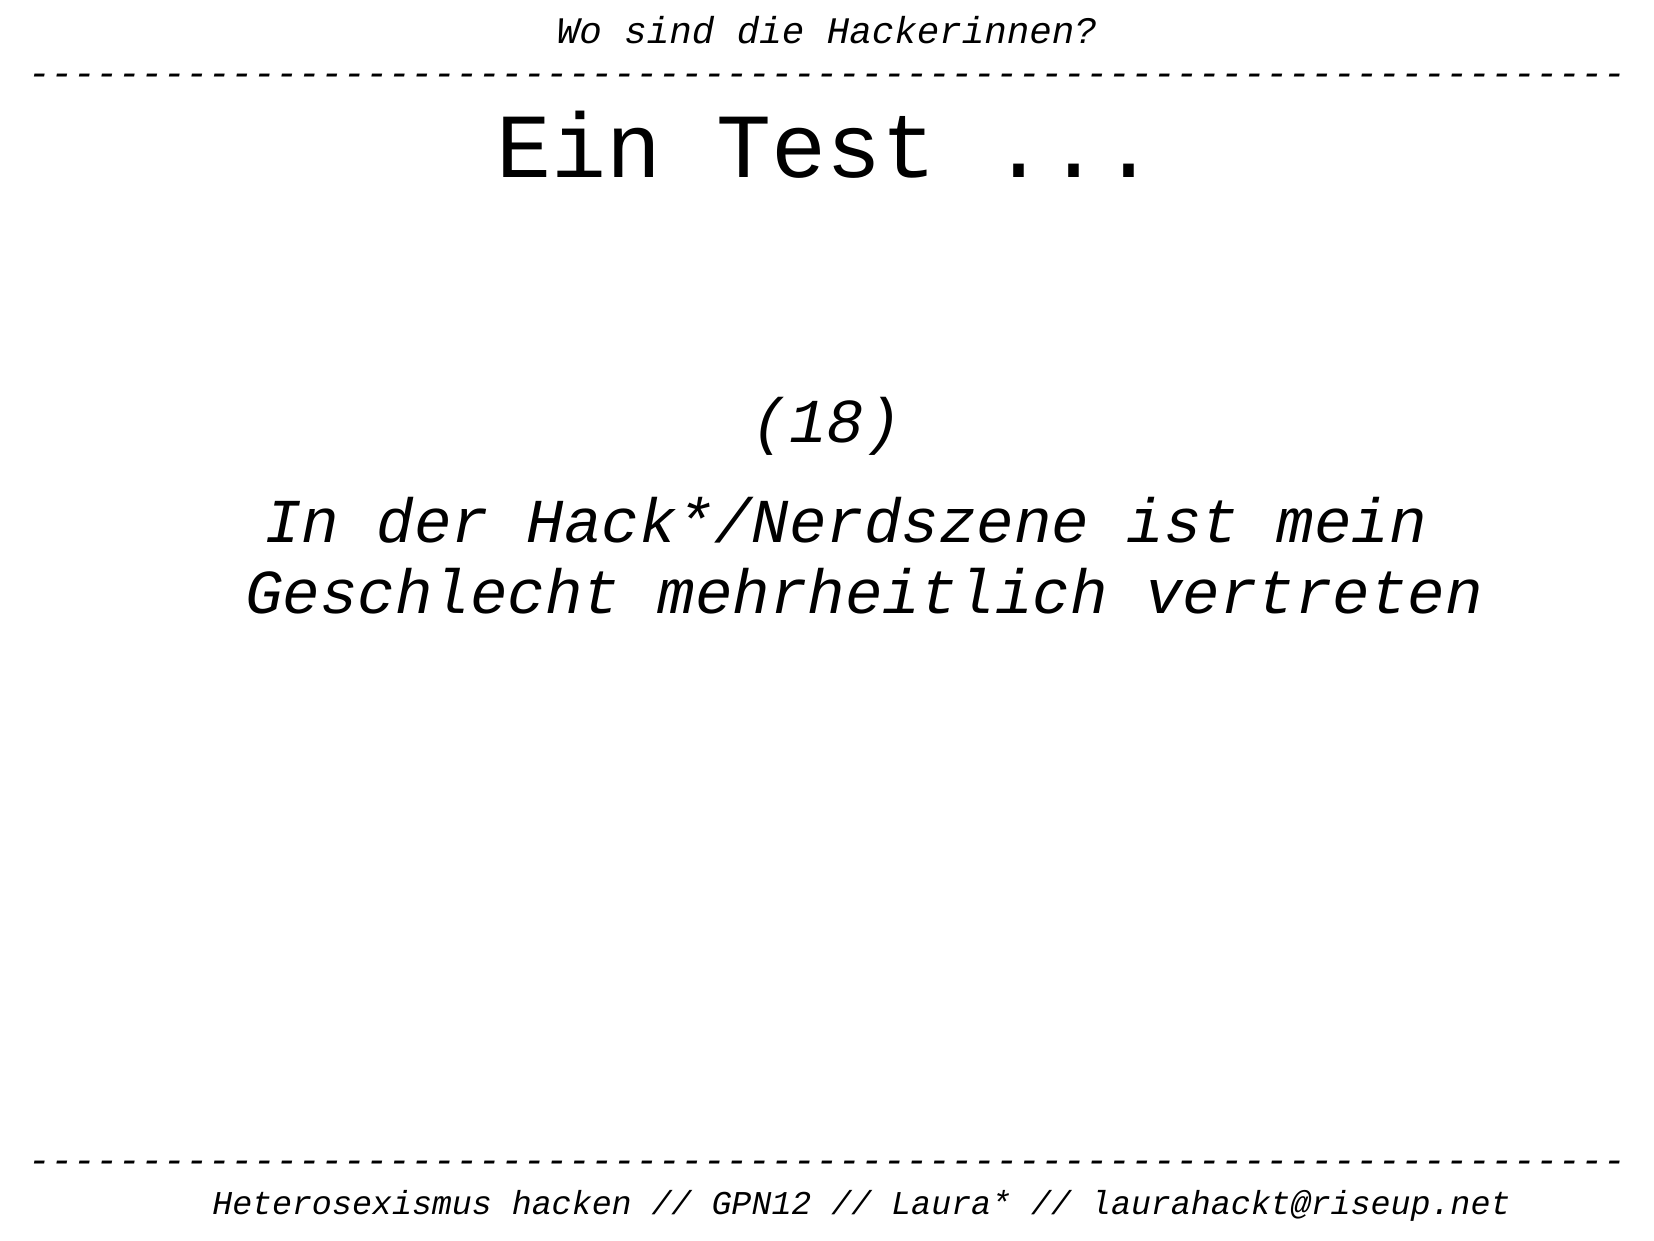

Wo sind die Hackerinnen?
-----------------------------------------------------------------------
# Ein Test ...
(18)
In der Hack*/Nerdszene ist mein Geschlecht mehrheitlich vertreten
-----------------------------------------------------------------------
Heterosexismus hacken // GPN12 // Laura* // laurahackt@riseup.net